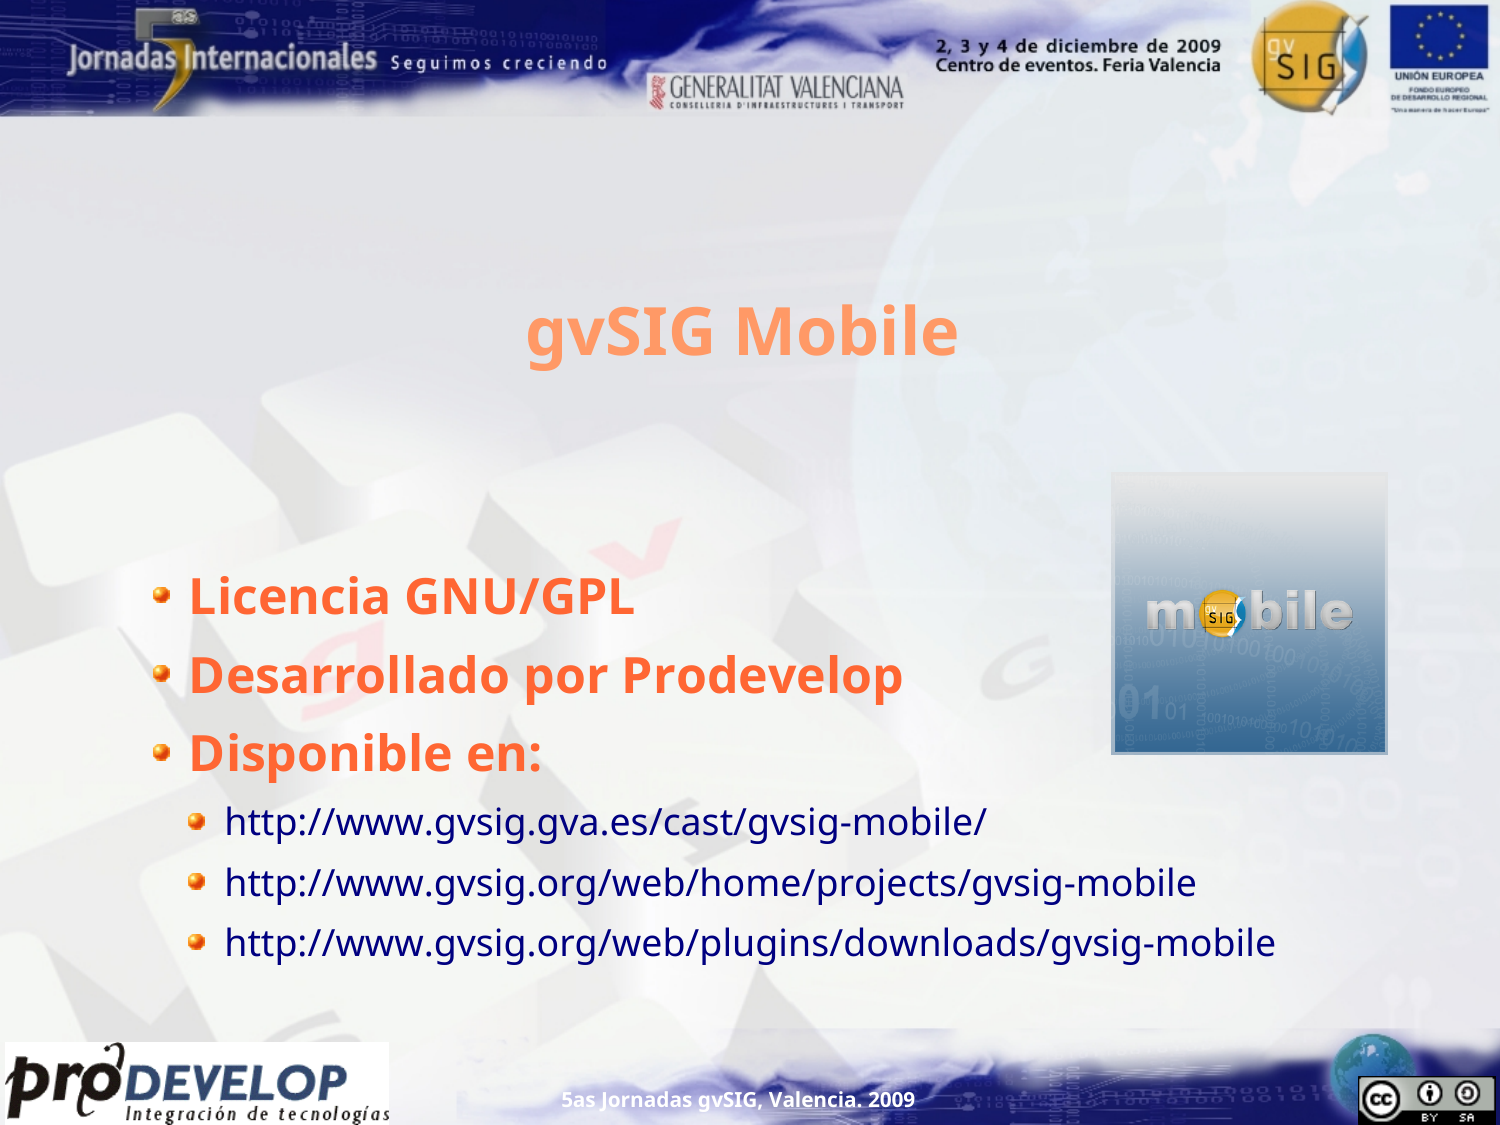

# gvSIG Mobile
Licencia GNU/GPL
Desarrollado por Prodevelop
Disponible en:
http://www.gvsig.gva.es/cast/gvsig-mobile/
http://www.gvsig.org/web/home/projects/gvsig-mobile
http://www.gvsig.org/web/plugins/downloads/gvsig-mobile
25/10/2006
33
Plan Difusión Interna gvSIG v. 2.0